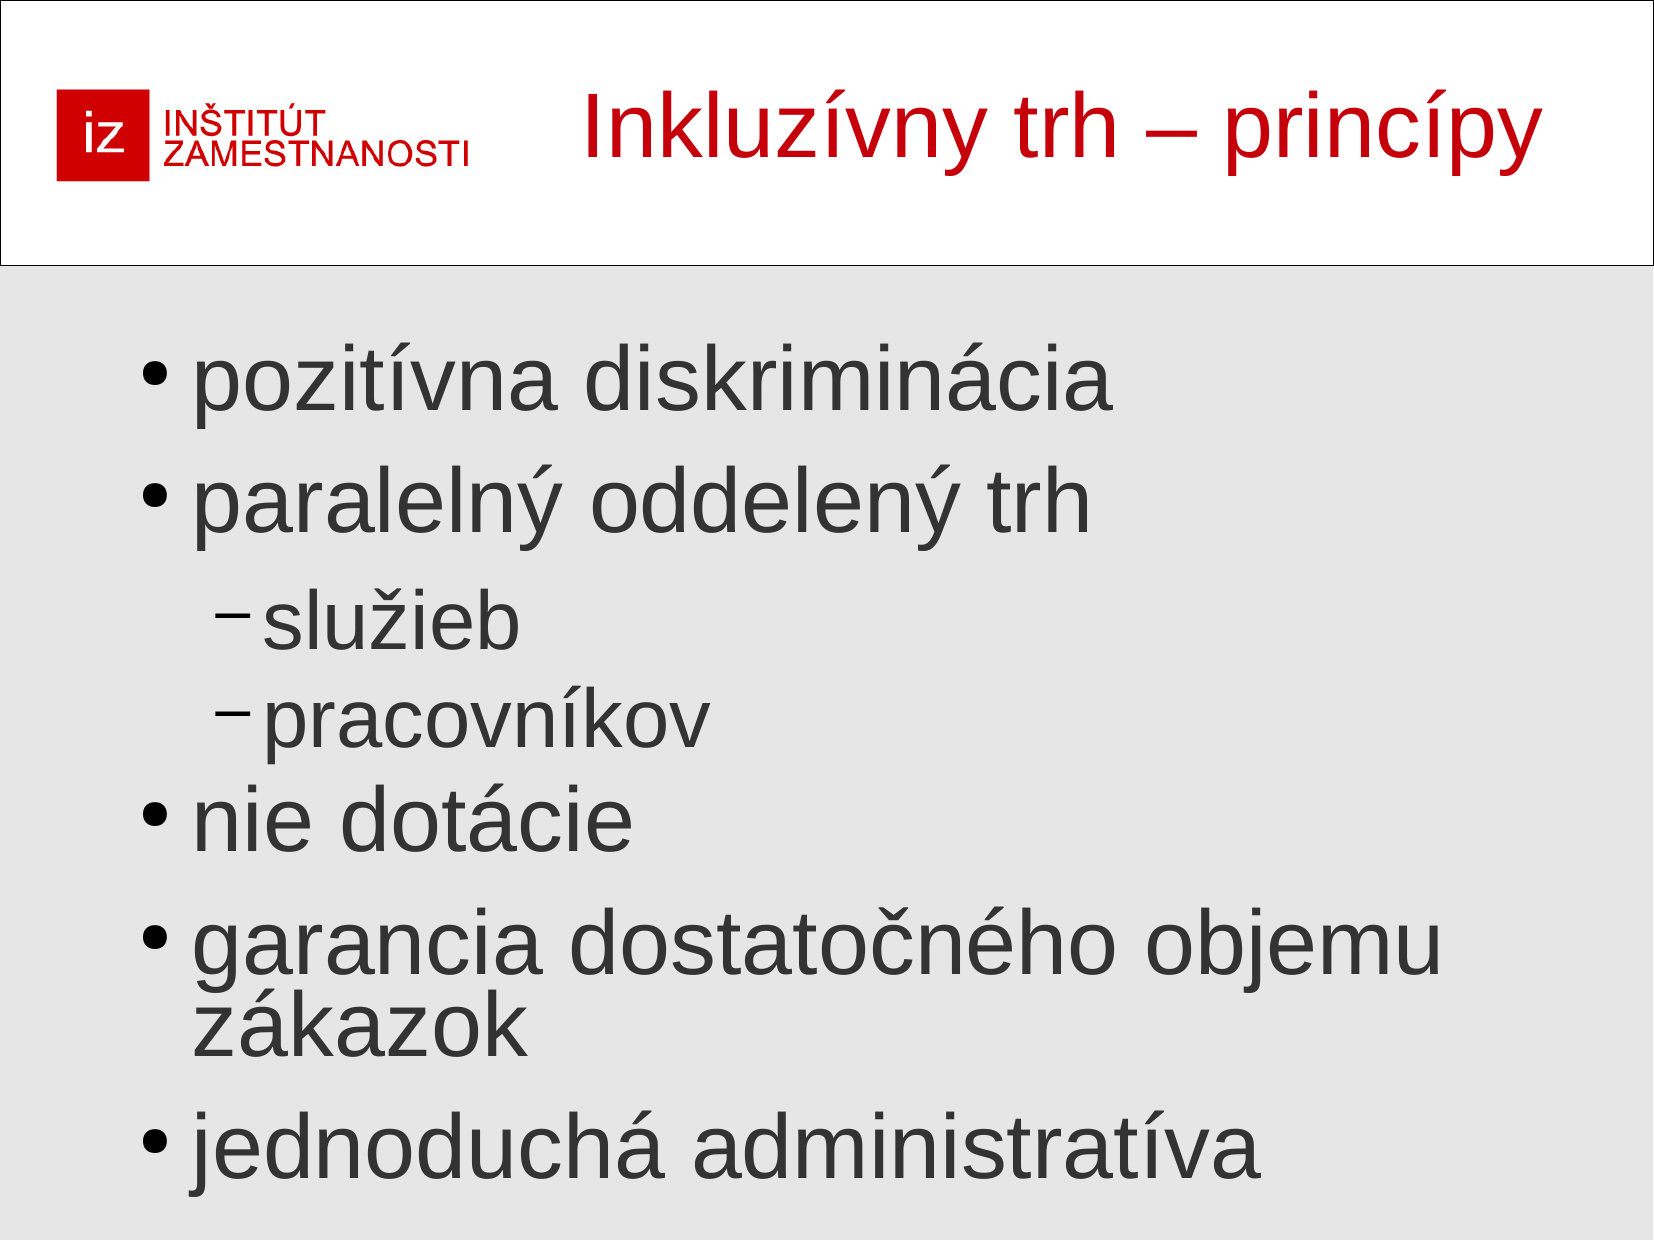

# Inkluzívny trh – princípy
pozitívna diskriminácia
paralelný oddelený trh
služieb
pracovníkov
nie dotácie
garancia dostatočného objemu zákazok
jednoduchá administratíva